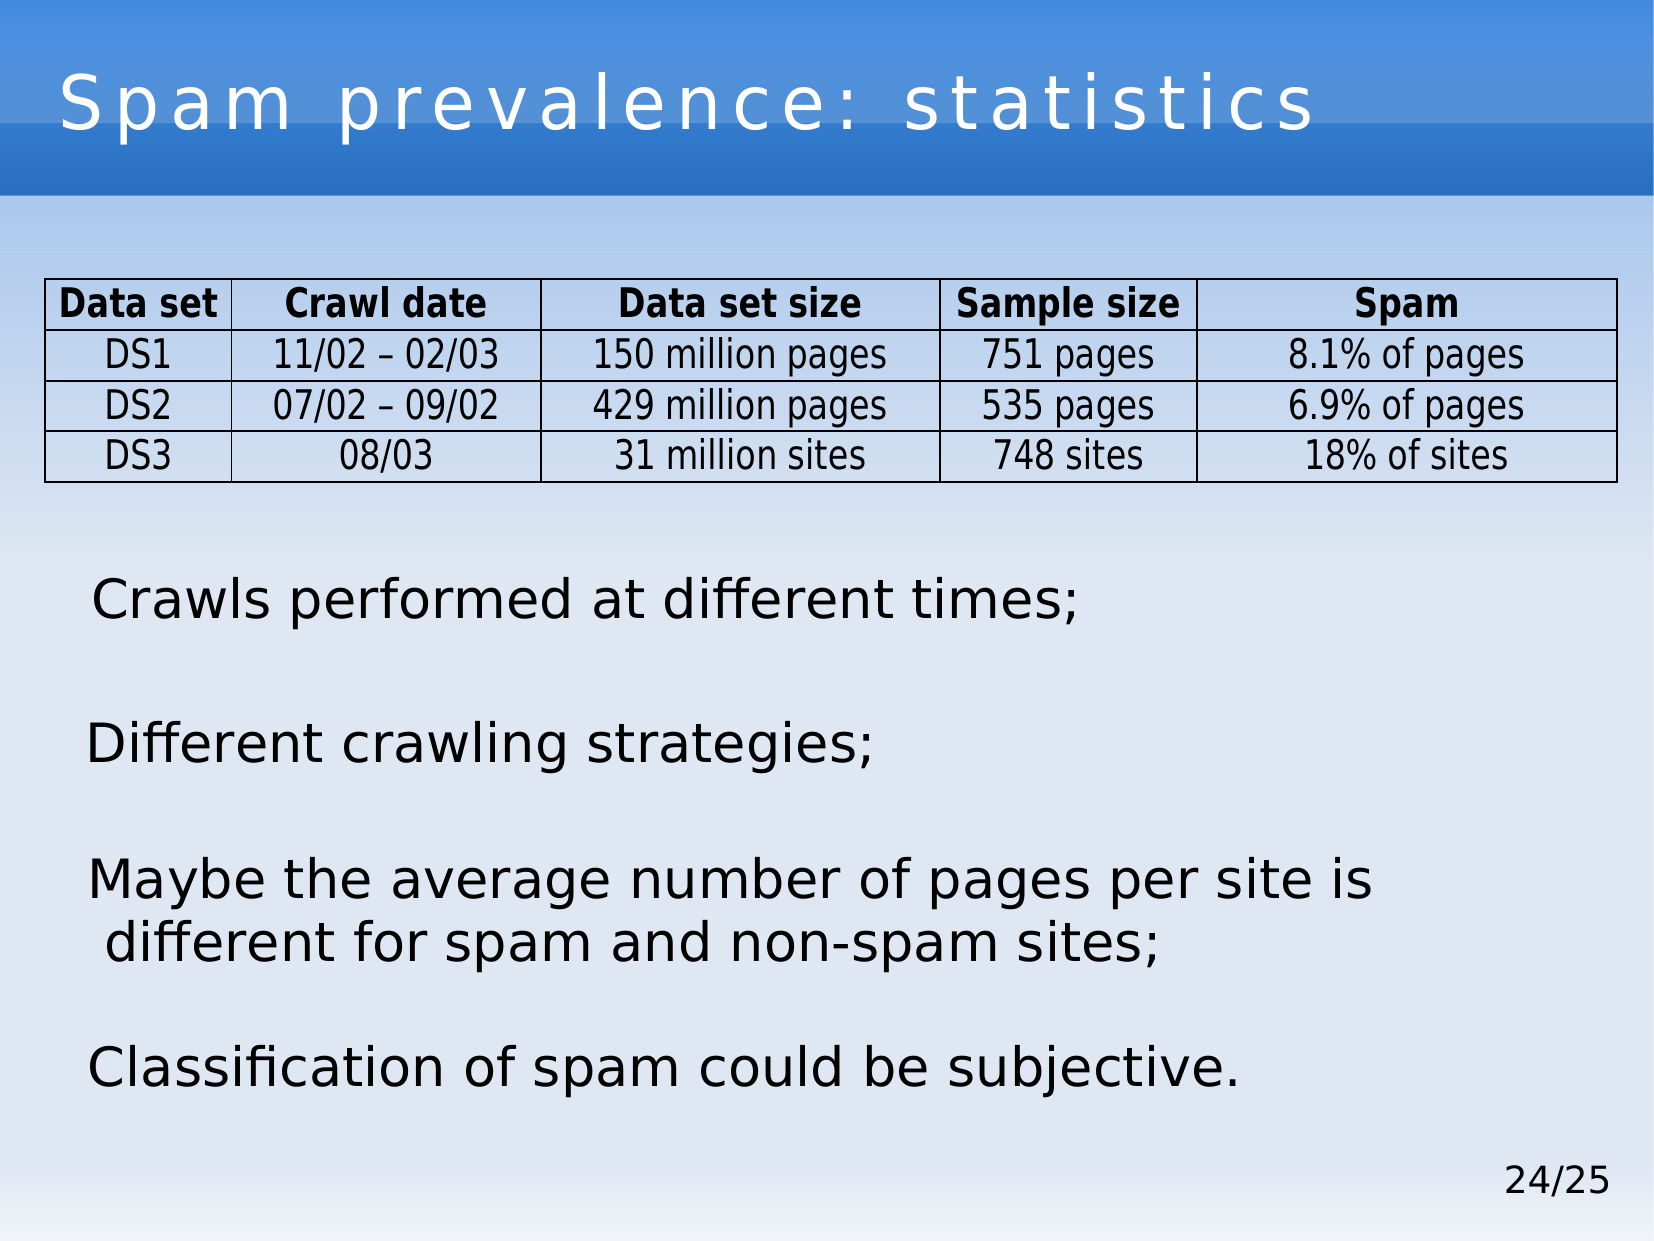

# Spam prevalence: statistics
 Crawls performed at different times;
 Different crawling strategies;
 Maybe the average number of pages per site is
 different for spam and non-spam sites;
 Classification of spam could be subjective.
24/25